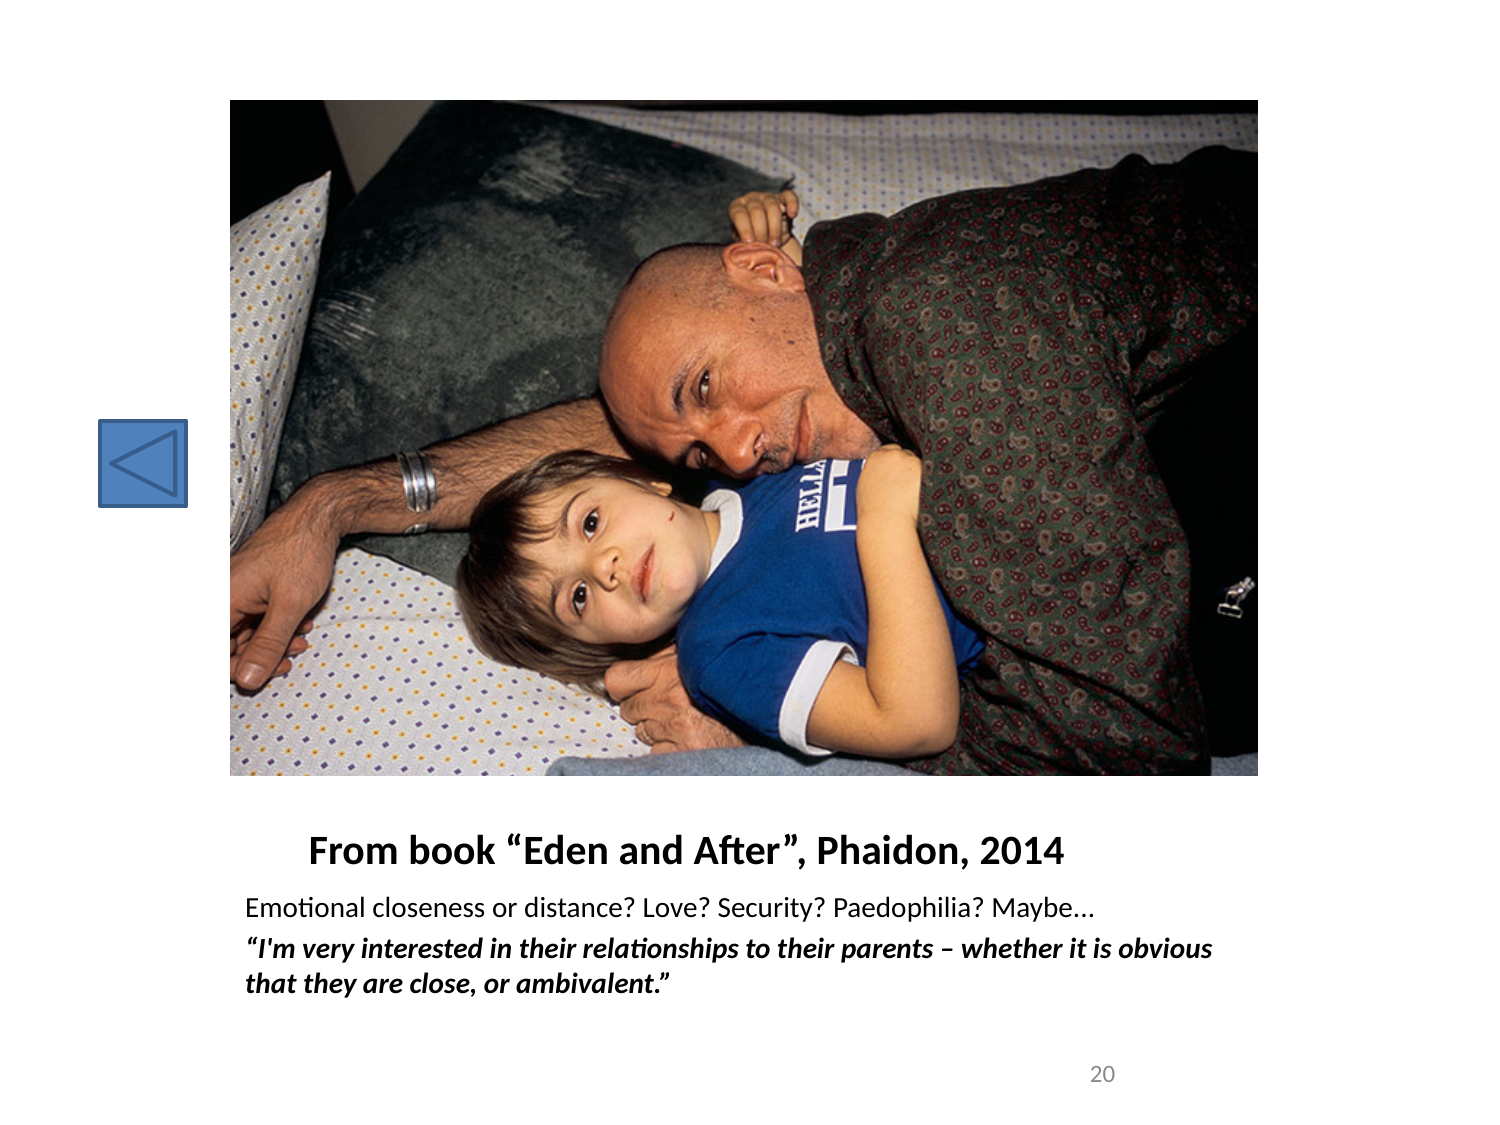

# From book “Eden and After”, Phaidon, 2014
Emotional closeness or distance? Love? Security? Paedophilia? Maybe...
“I'm very interested in their relationships to their parents – whether it is obvious that they are close, or ambivalent.”